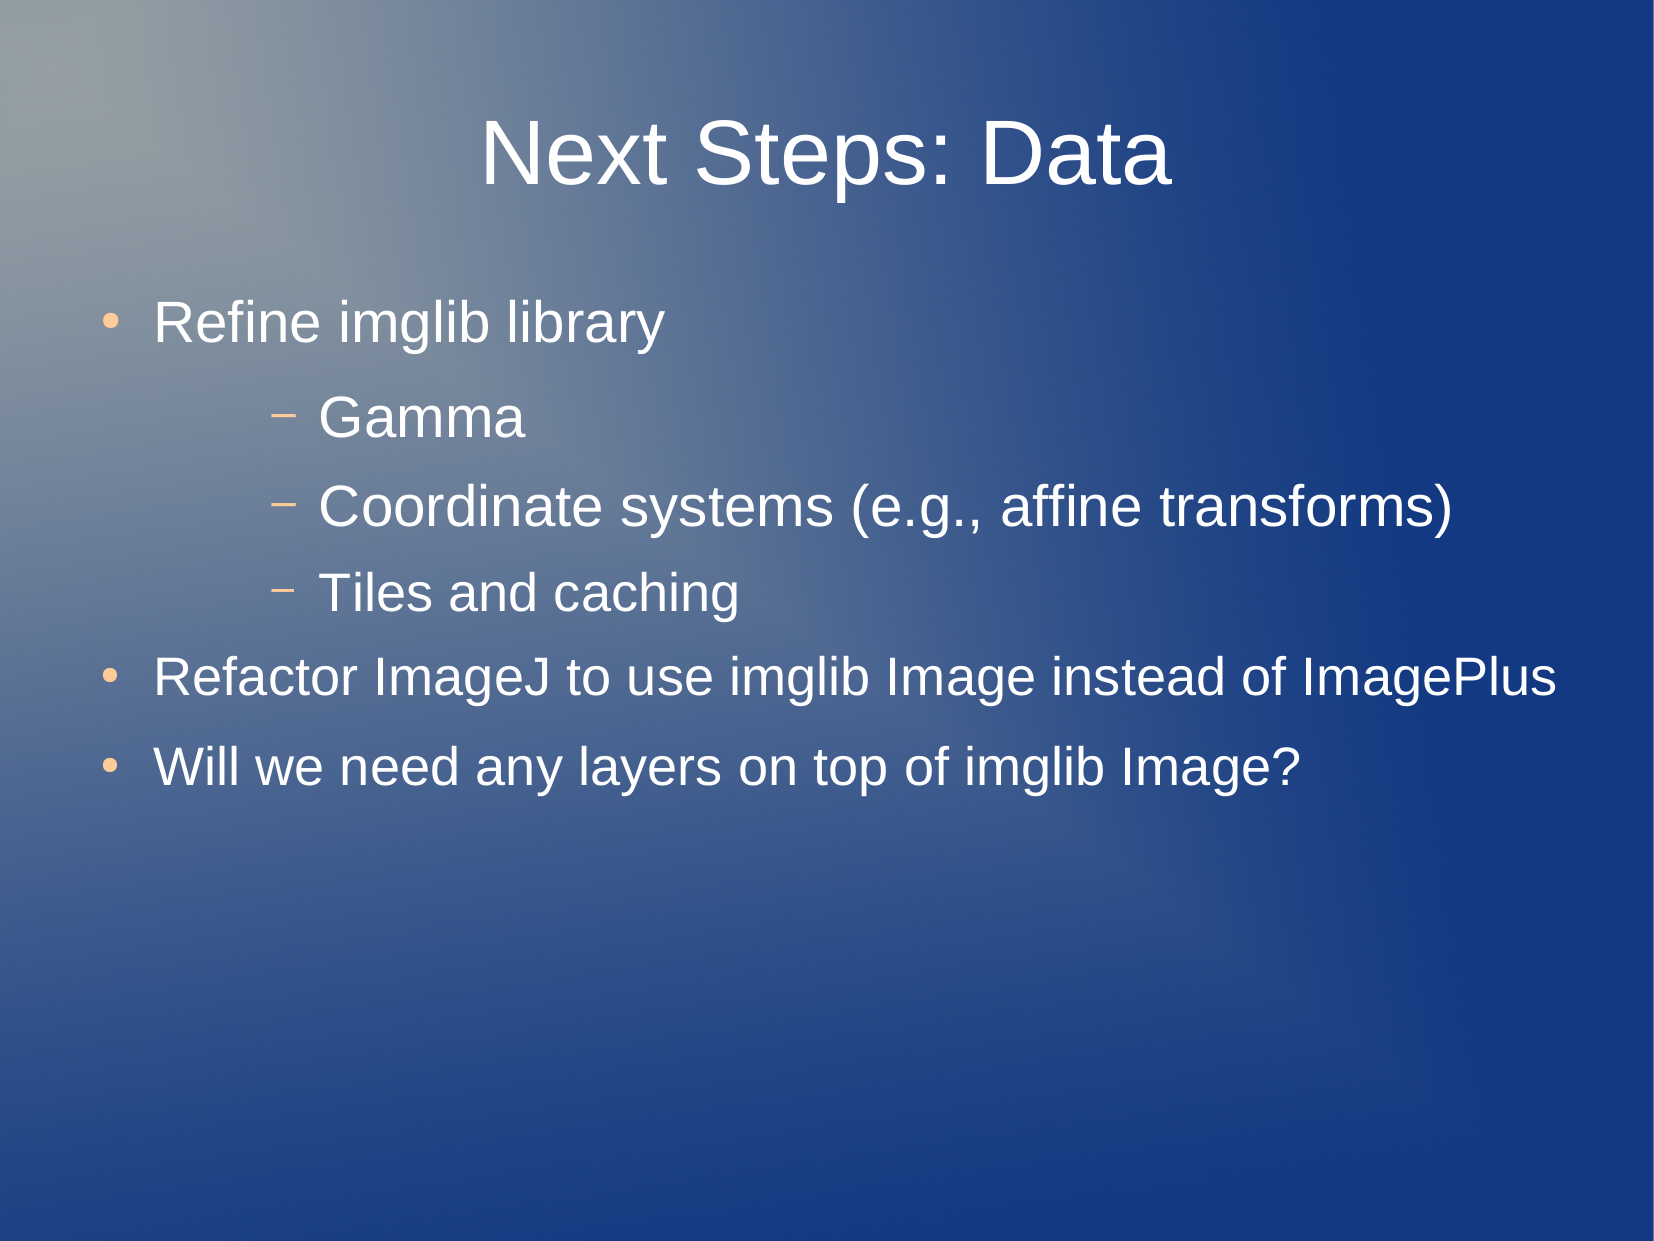

# Next Steps: Data
Refine imglib library
Gamma
Coordinate systems (e.g., affine transforms)
Tiles and caching
Refactor ImageJ to use imglib Image instead of ImagePlus
Will we need any layers on top of imglib Image?